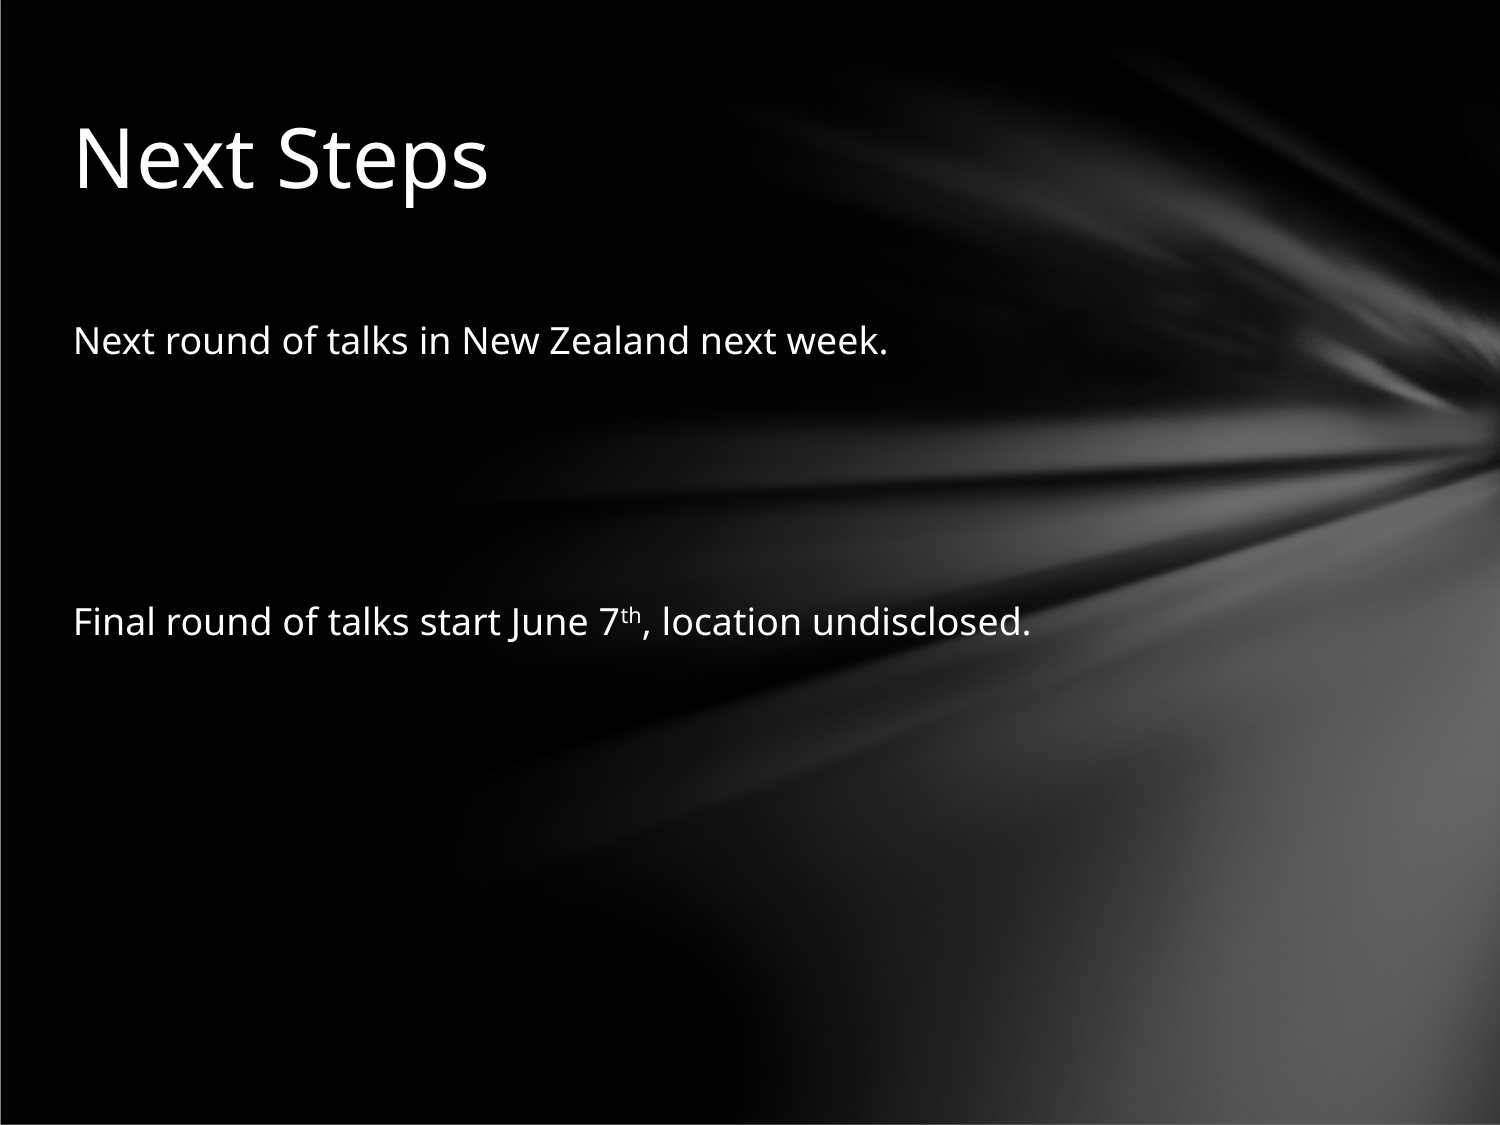

Next Steps
# Next round of talks in New Zealand next week.
Final round of talks start June 7th, location undisclosed.